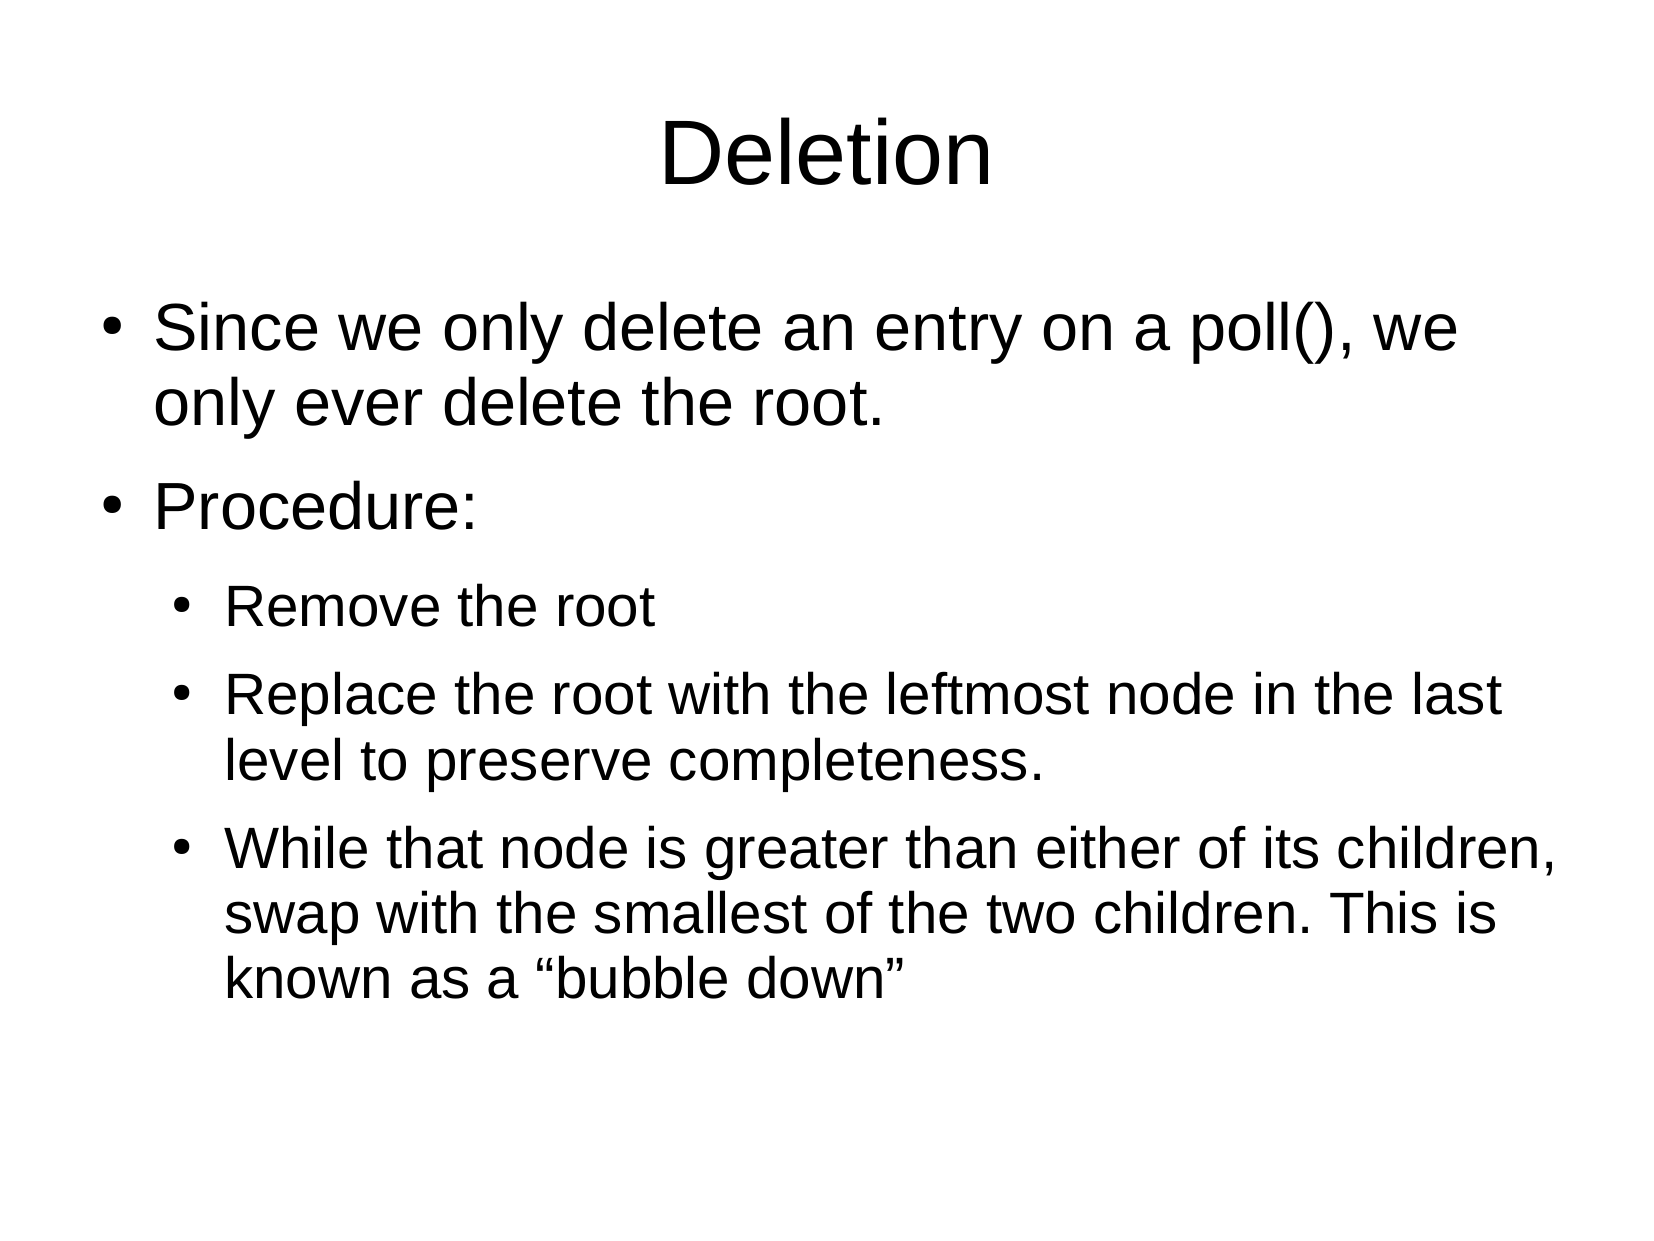

# Deletion
Since we only delete an entry on a poll(), we only ever delete the root.
Procedure:
Remove the root
Replace the root with the leftmost node in the last level to preserve completeness.
While that node is greater than either of its children, swap with the smallest of the two children. This is known as a “bubble down”